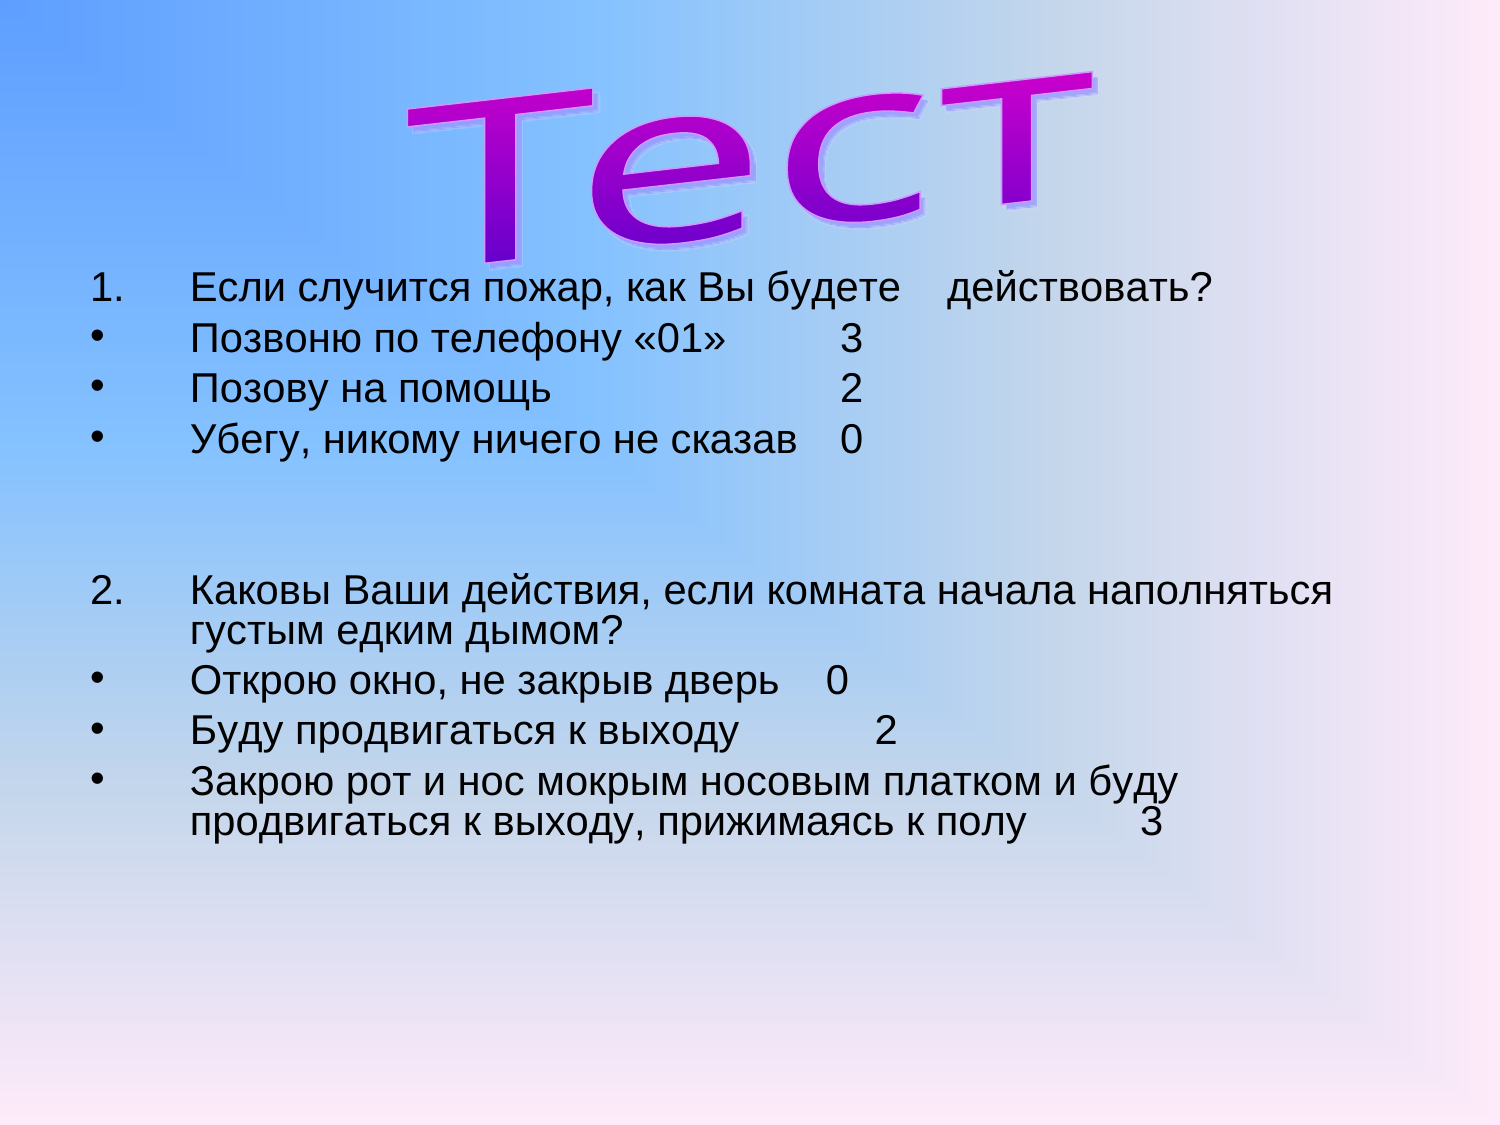

Тест
# 1.	Если случится пожар, как Вы будете действовать?
Позвоню по телефону «01» 	3
Позову на помощь 	2
Убегу, никому ничего не сказав	0
2.	Каковы Ваши действия, если комната начала наполняться
густым едким дымом?
Открою окно, не закрыв дверь 0
Буду продвигаться к выходу	 2
Закрою рот и нос мокрым носовым платком и буду продвигаться к выходу, прижимаясь к полу	3